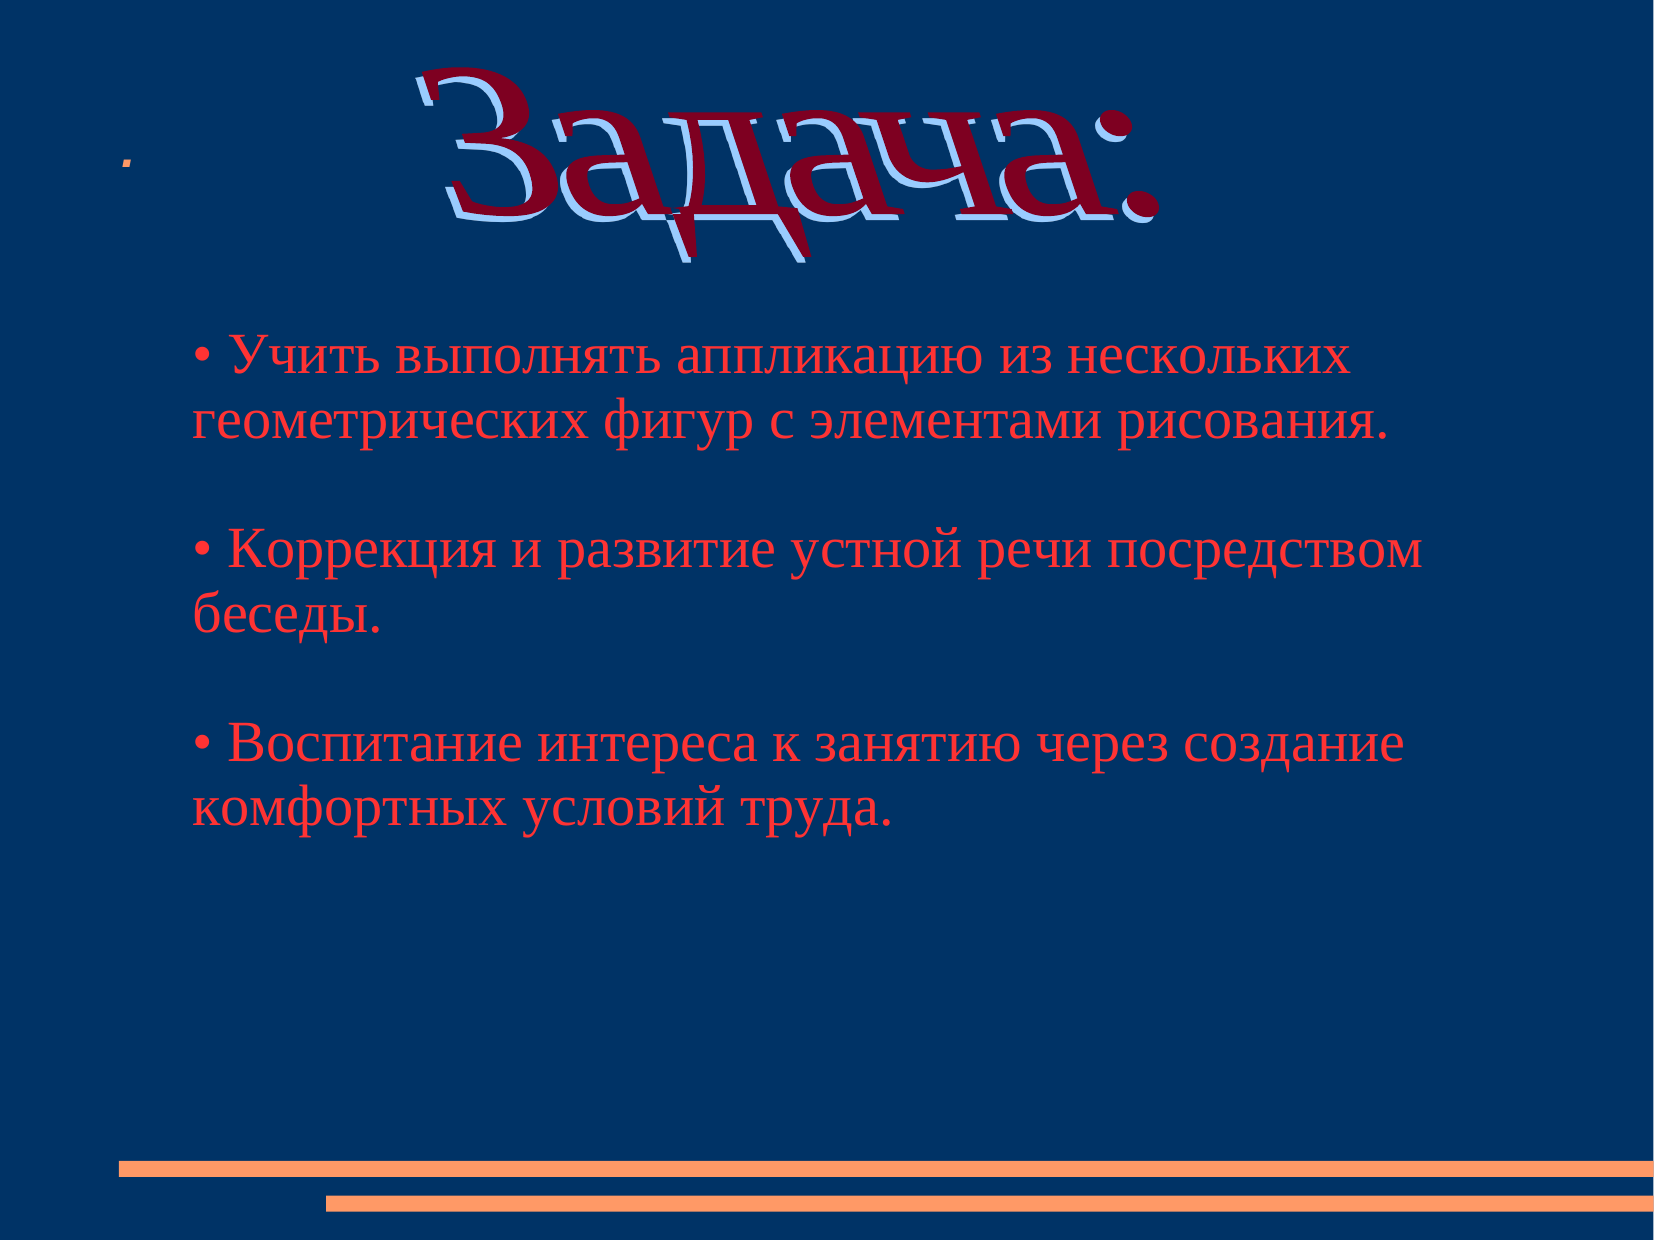

# .
Задача:
• Учить выполнять аппликацию из нескольких геометрических фигур с элементами рисования.
• Коррекция и развитие устной речи посредством беседы.
• Воспитание интереса к занятию через создание комфортных условий труда.